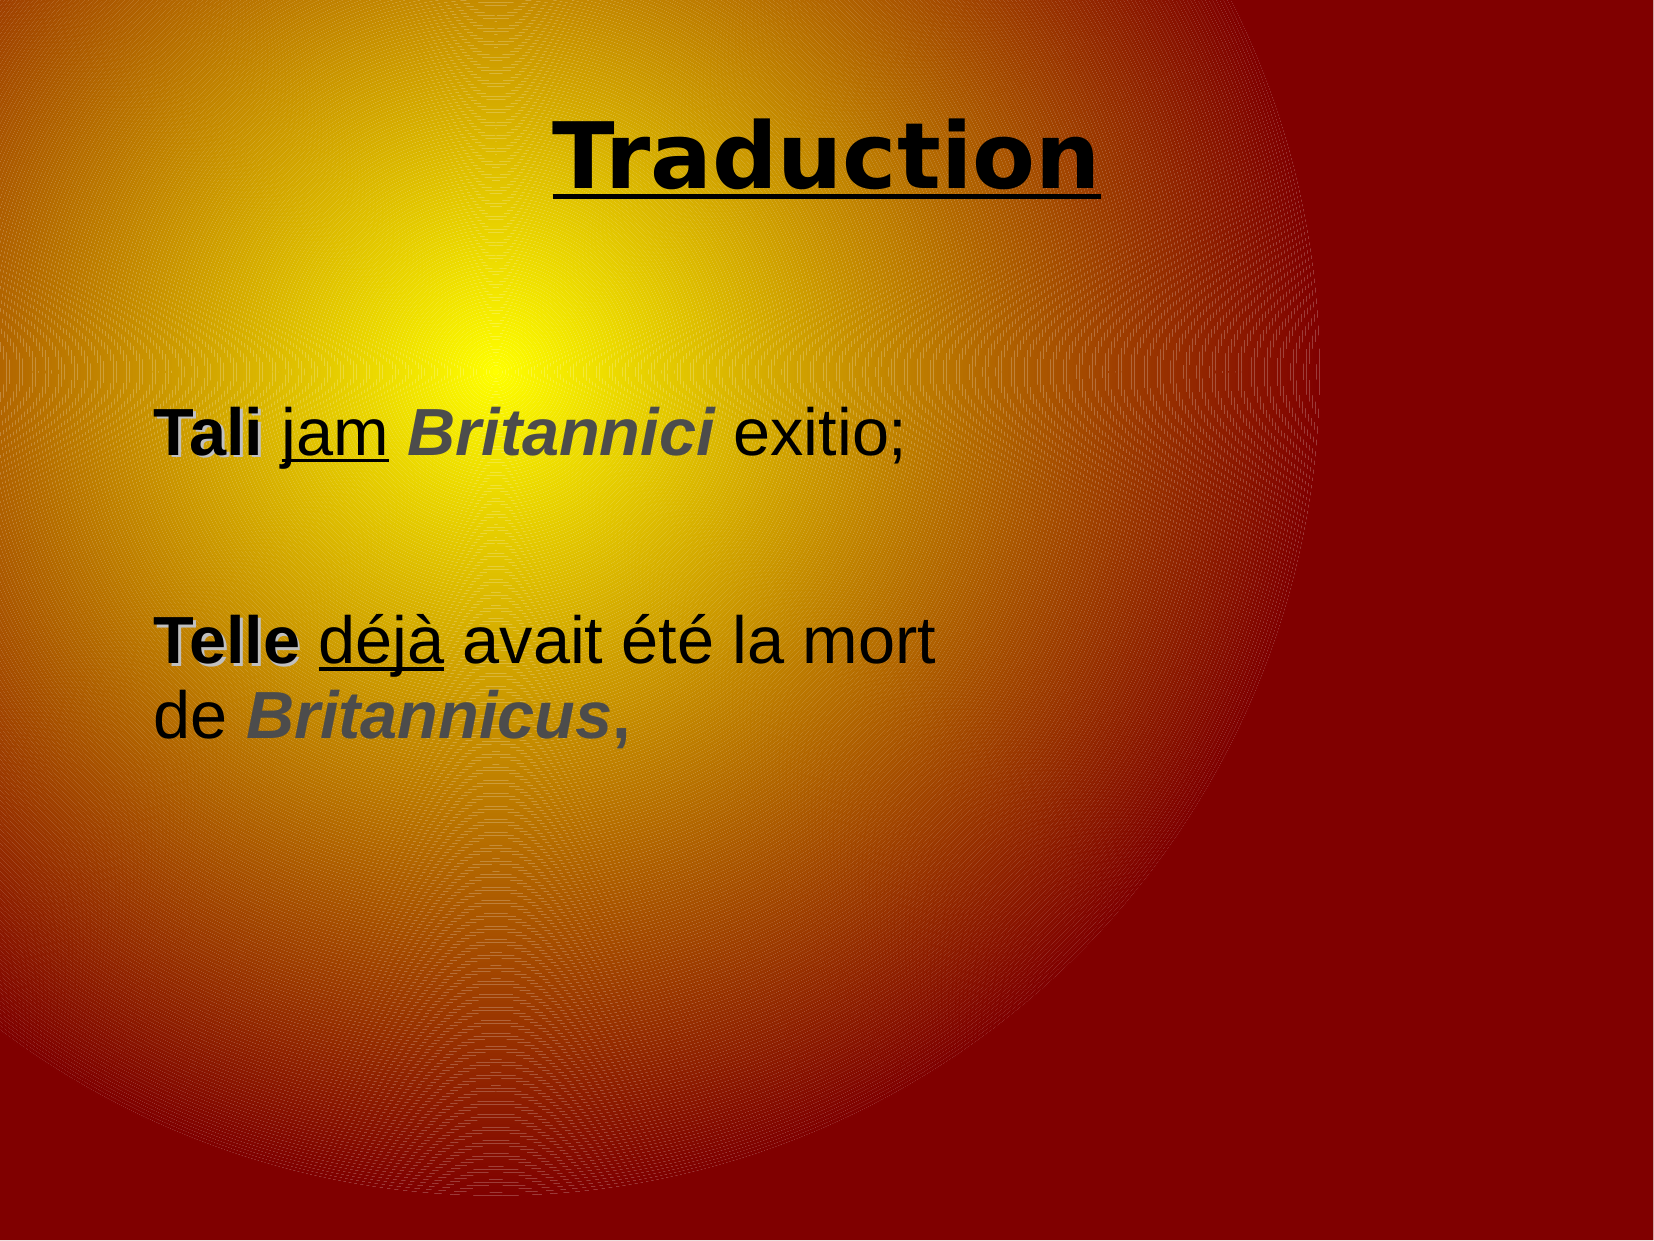

Traduction
# Tali jam Britannici exitio;
Telle déjà avait été la mort de Britannicus,